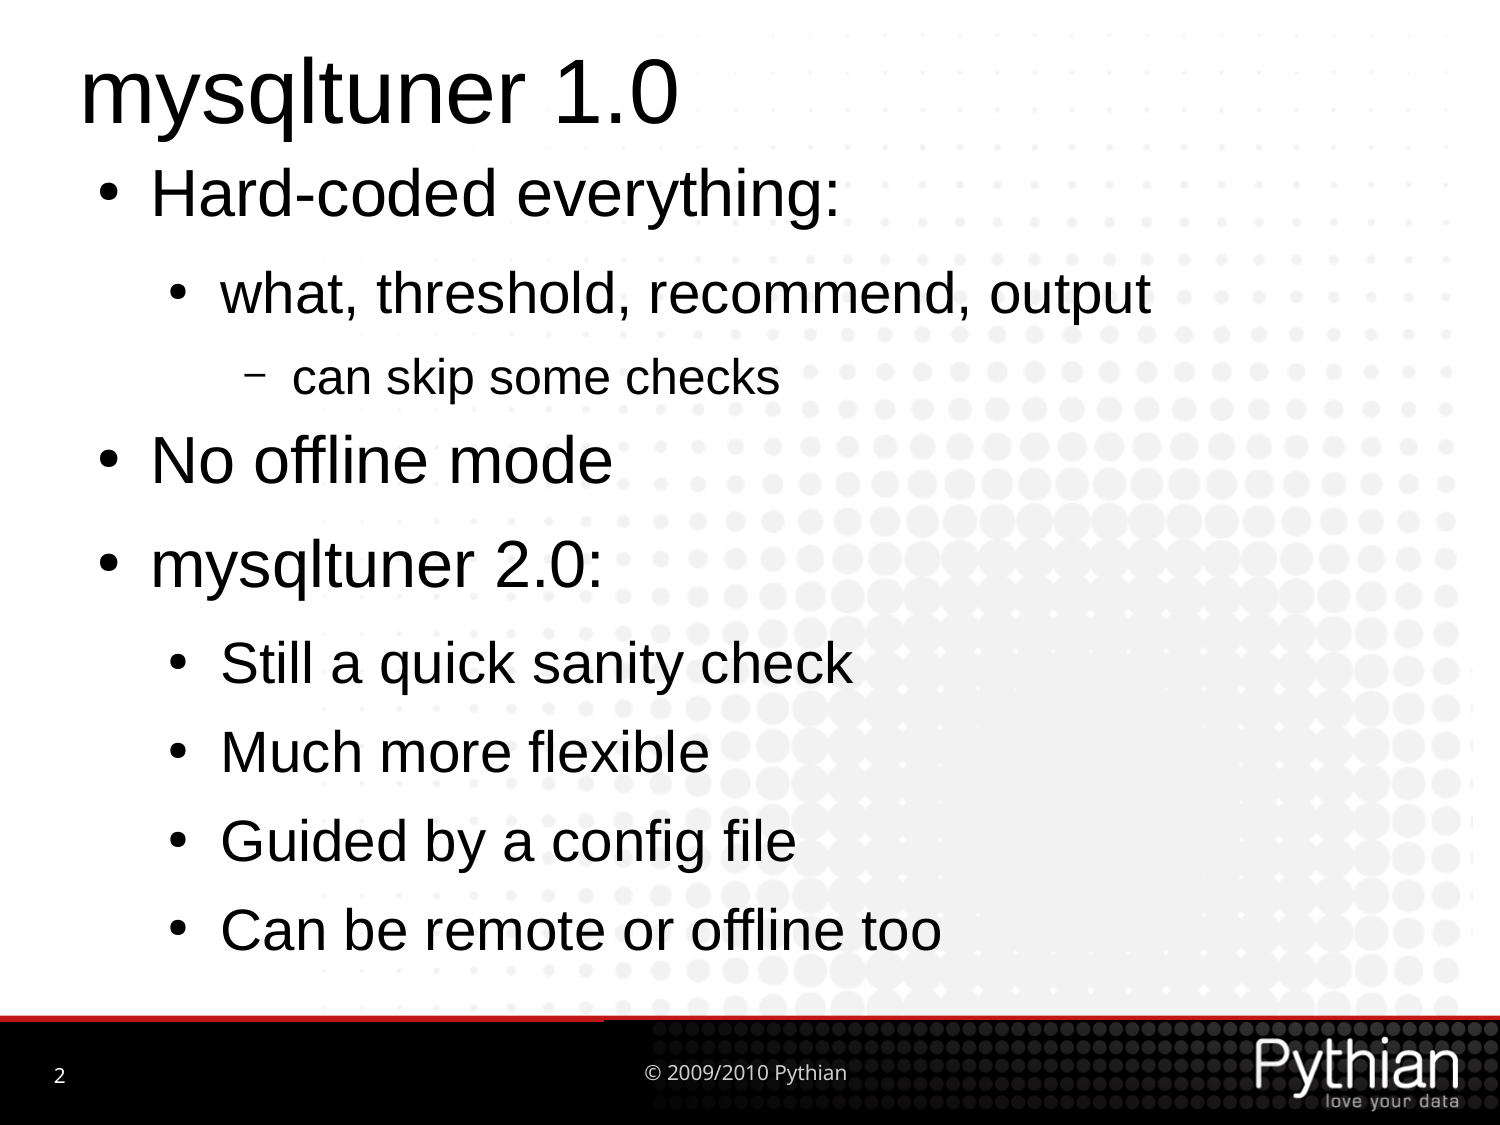

# mysqltuner 1.0
Hard-coded everything:
what, threshold, recommend, output
can skip some checks
No offline mode
mysqltuner 2.0:
Still a quick sanity check
Much more flexible
Guided by a config file
Can be remote or offline too